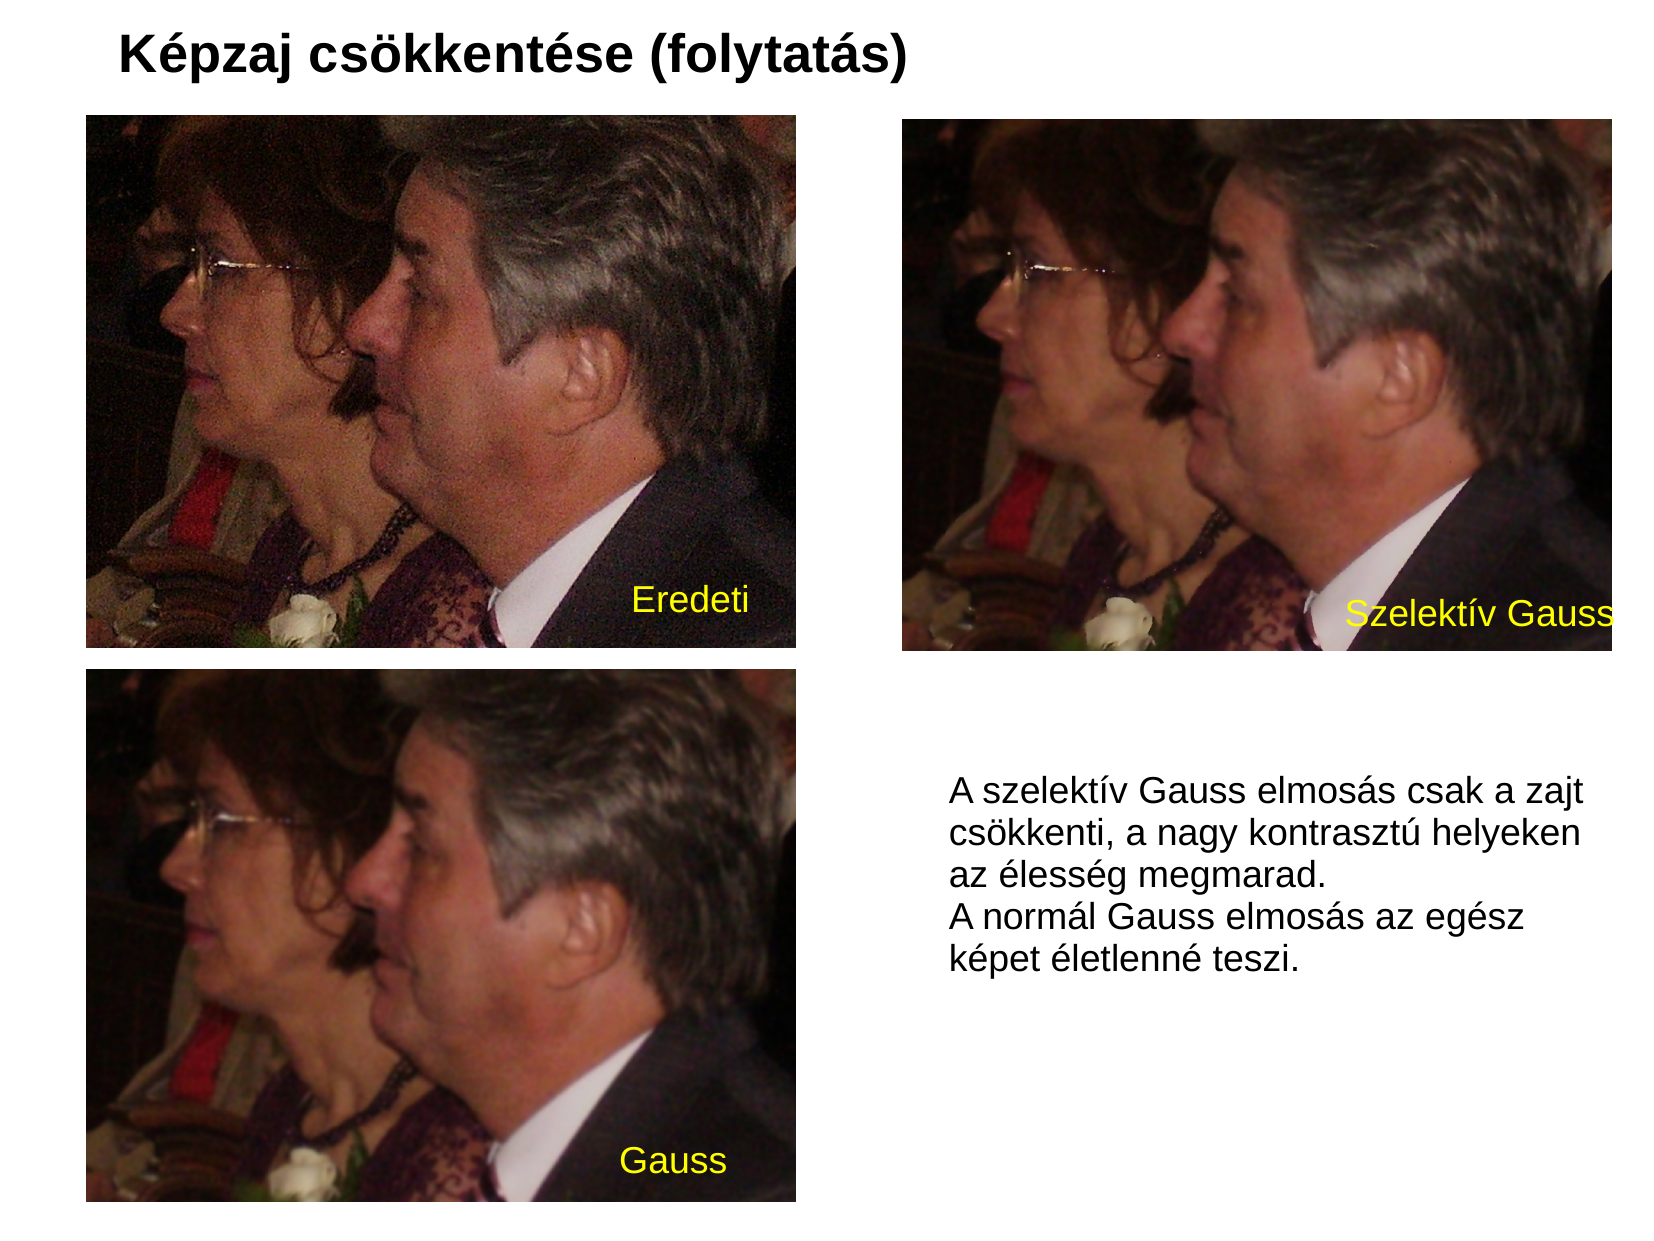

Képzaj csökkentése (folytatás)
 Eredeti
Szelektív Gauss
A szelektív Gauss elmosás csak a zajt
csökkenti, a nagy kontrasztú helyeken
az élesség megmarad.
A normál Gauss elmosás az egész
képet életlenné teszi.
 Gauss